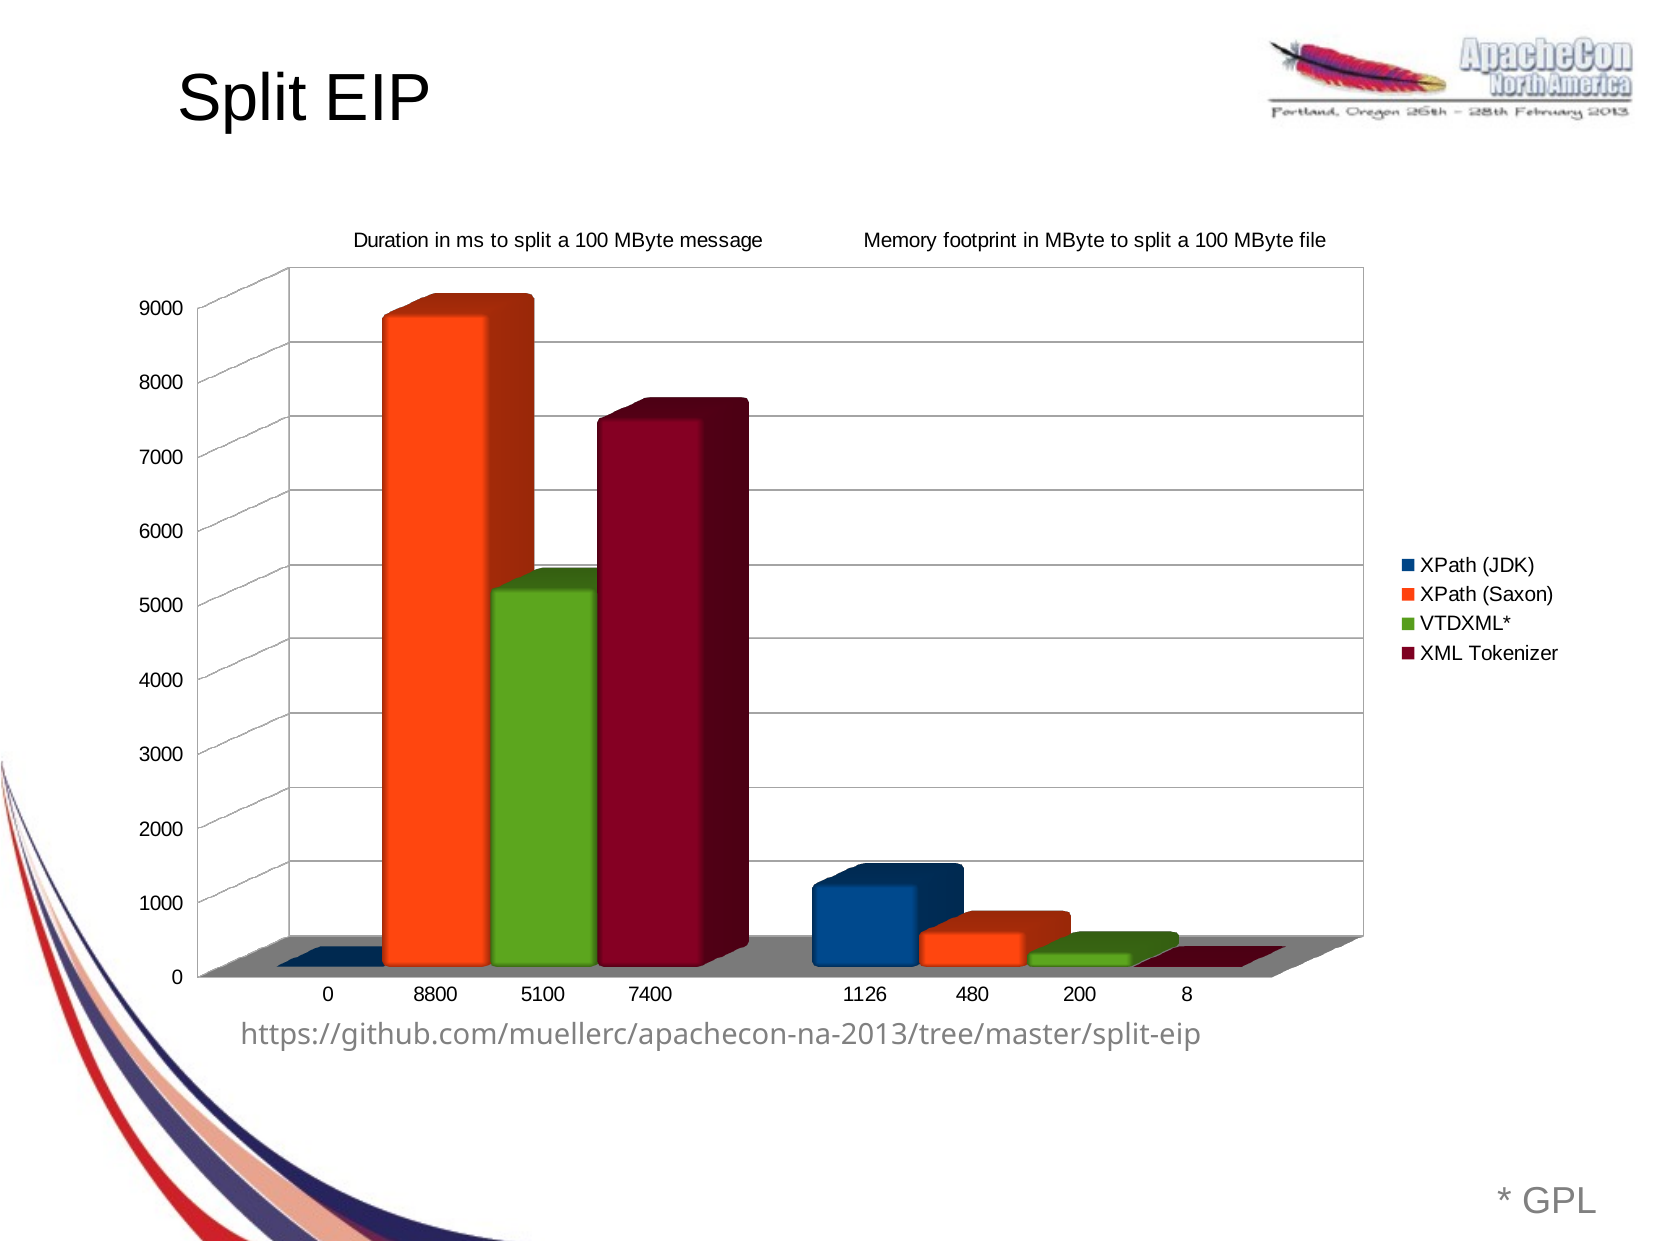

# Split EIP
[unsupported chart]
https://github.com/muellerc/apachecon-na-2013/tree/master/split-eip
* GPL